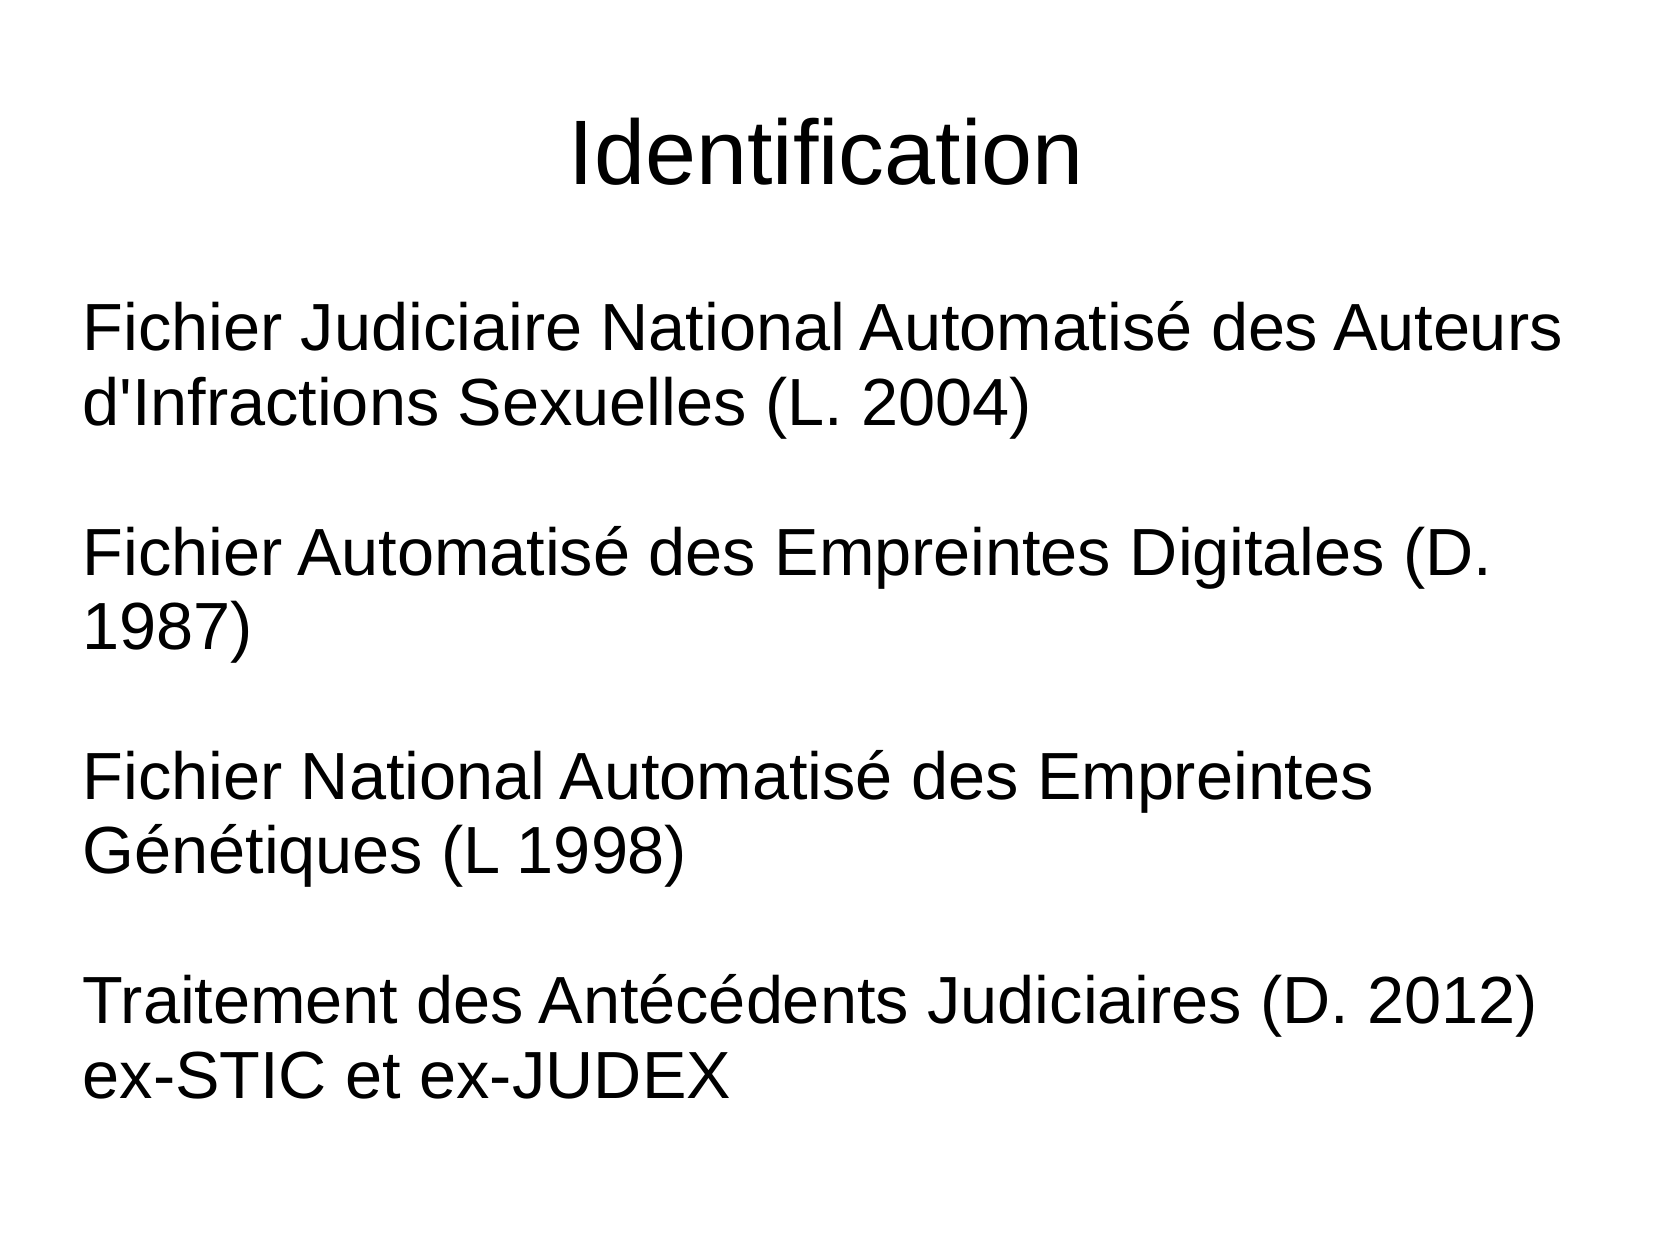

# Identification
Fichier Judiciaire National Automatisé des Auteurs d'Infractions Sexuelles (L. 2004)
Fichier Automatisé des Empreintes Digitales (D. 1987)
Fichier National Automatisé des Empreintes Génétiques (L 1998)
Traitement des Antécédents Judiciaires (D. 2012) ex-STIC et ex-JUDEX